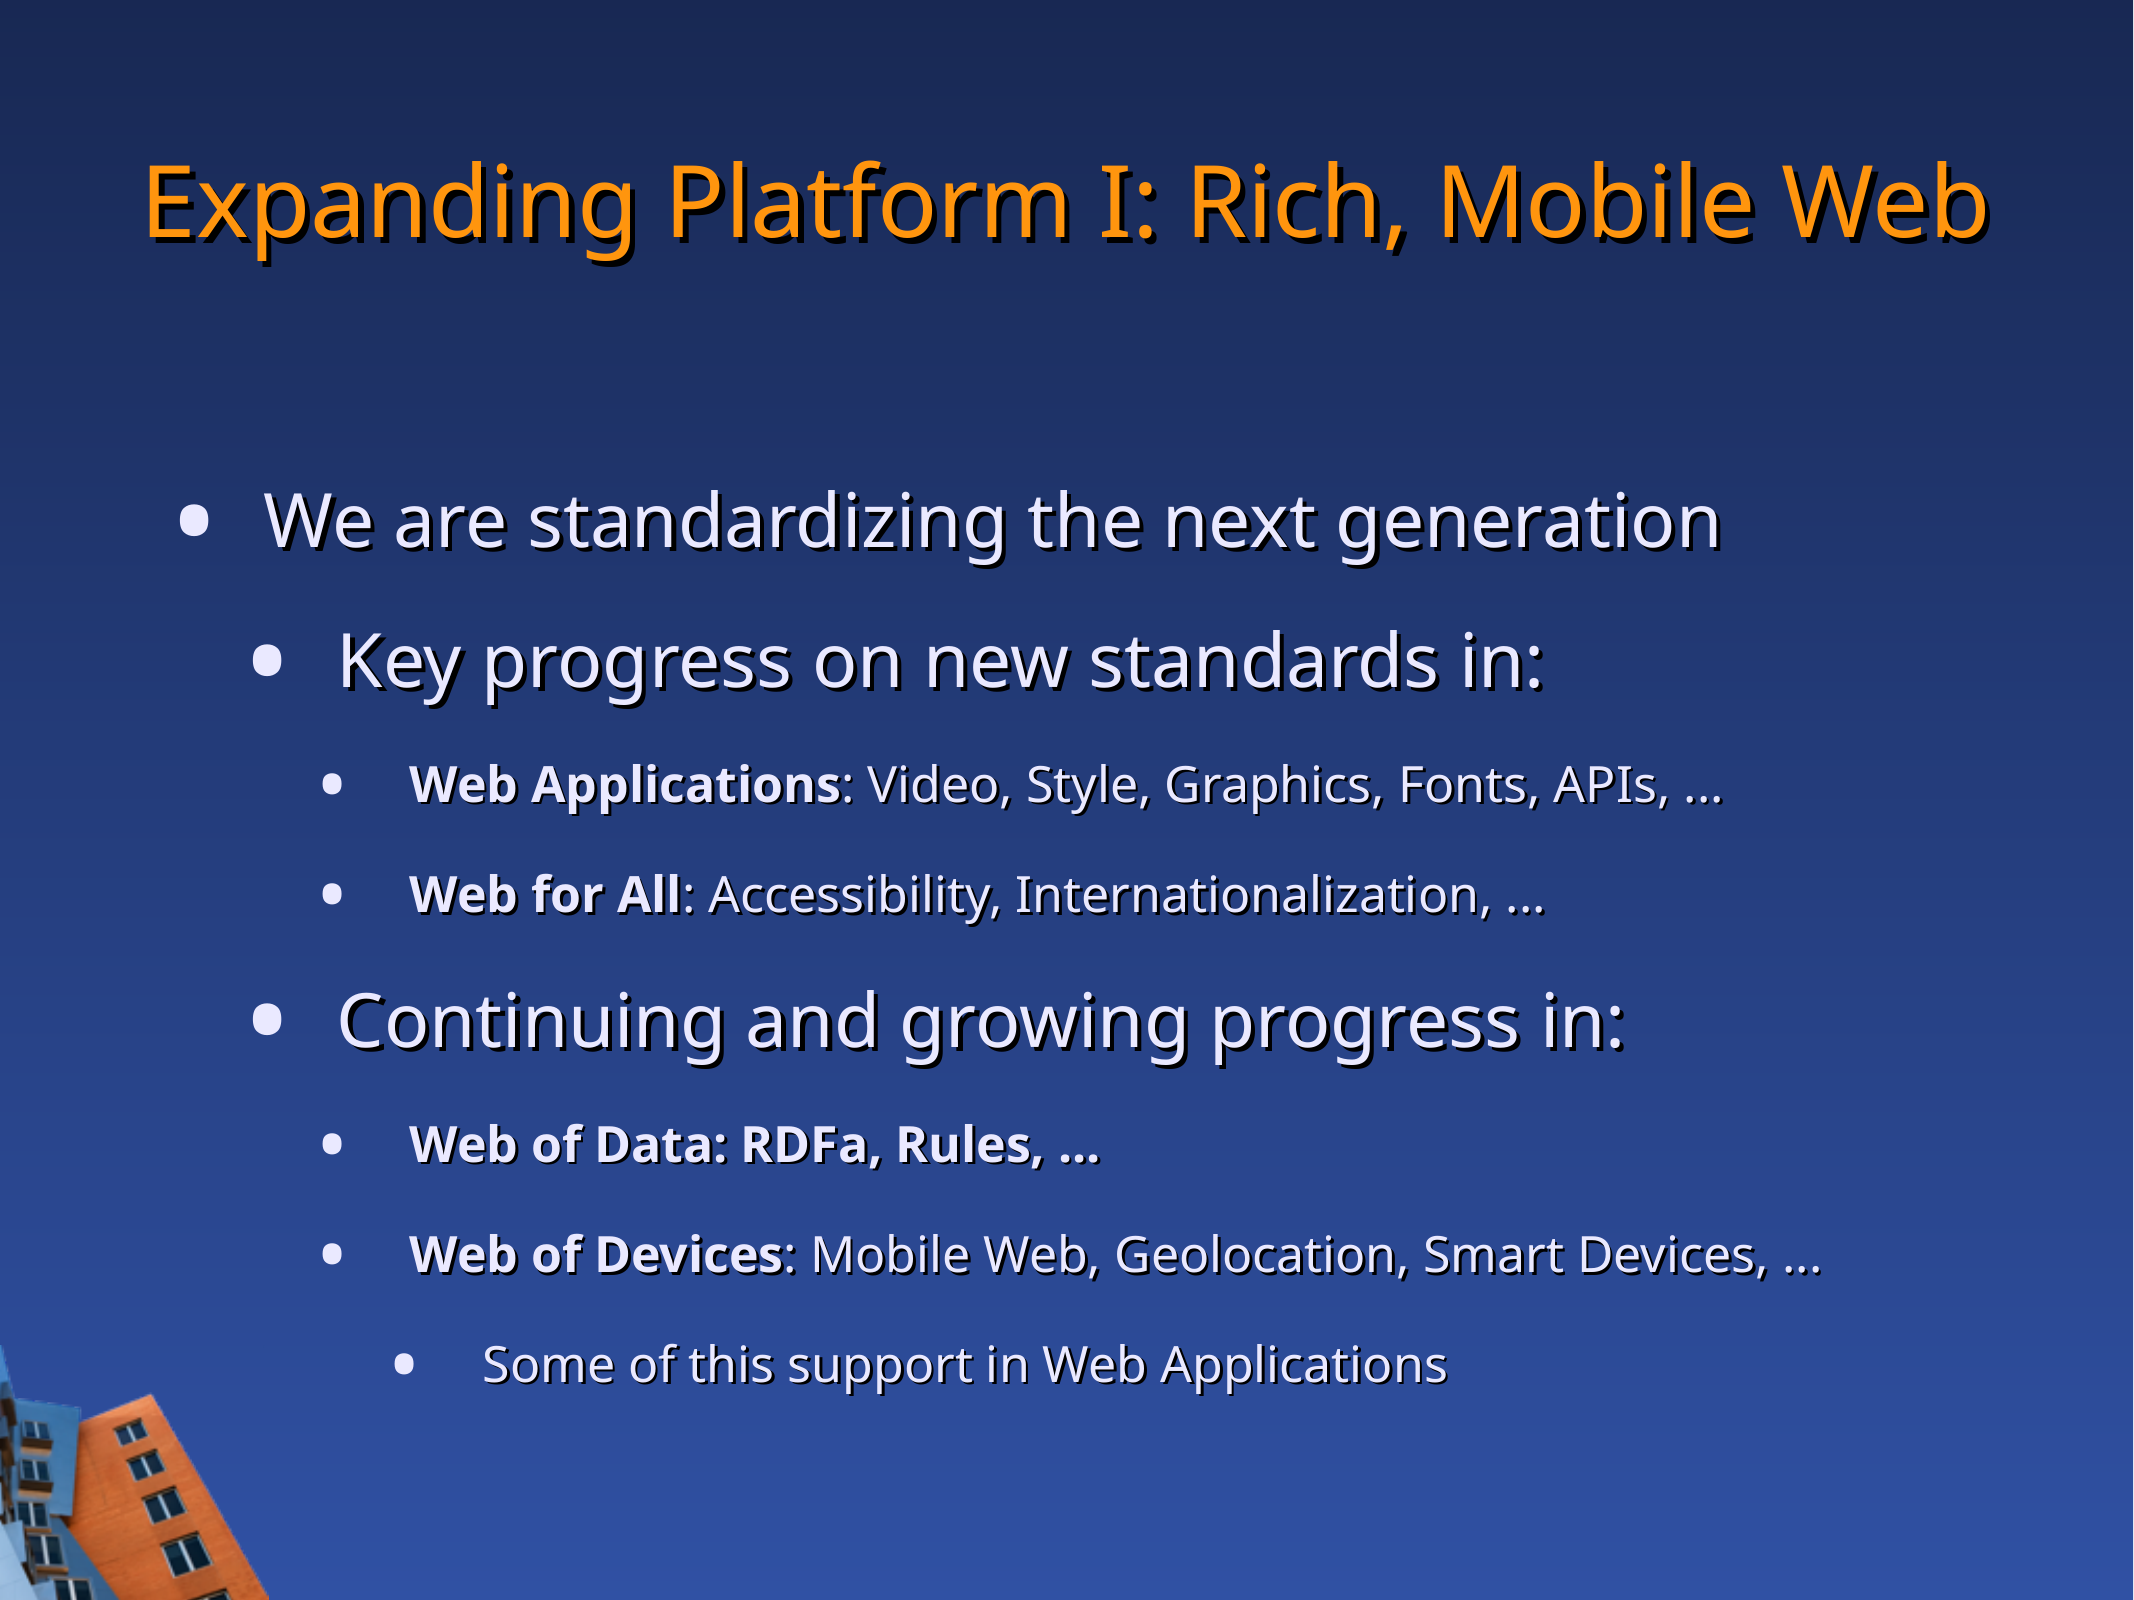

# Expanding Platform I: Rich, Mobile Web
We are standardizing the next generation
Key progress on new standards in:
Web Applications: Video, Style, Graphics, Fonts, APIs, ...
Web for All: Accessibility, Internationalization, ...
Continuing and growing progress in:
Web of Data: RDFa, Rules, ...
Web of Devices: Mobile Web, Geolocation, Smart Devices, ...
Some of this support in Web Applications